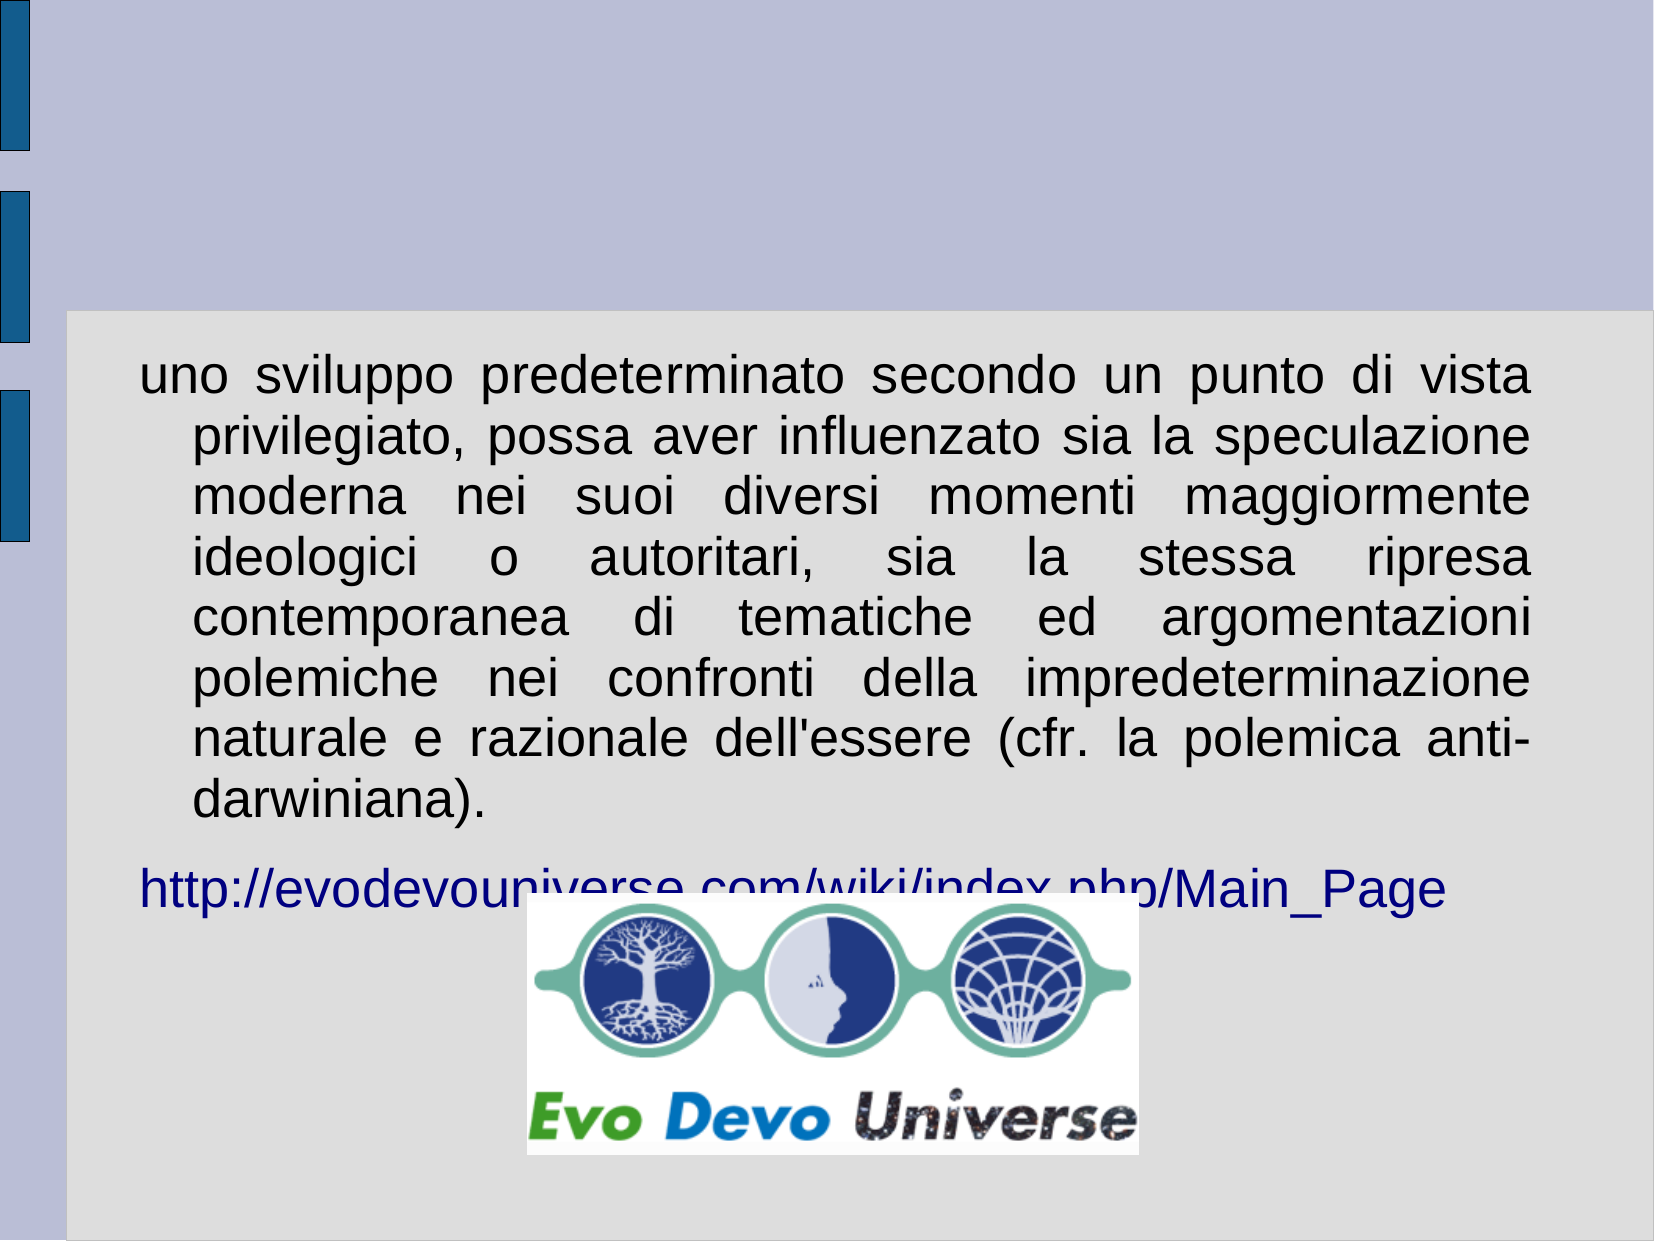

#
uno sviluppo predeterminato secondo un punto di vista privilegiato, possa aver influenzato sia la speculazione moderna nei suoi diversi momenti maggiormente ideologici o autoritari, sia la stessa ripresa contemporanea di tematiche ed argomentazioni polemiche nei confronti della impredeterminazione naturale e razionale dell'essere (cfr. la polemica anti-darwiniana).
http://evodevouniverse.com/wiki/index.php/Main_Page